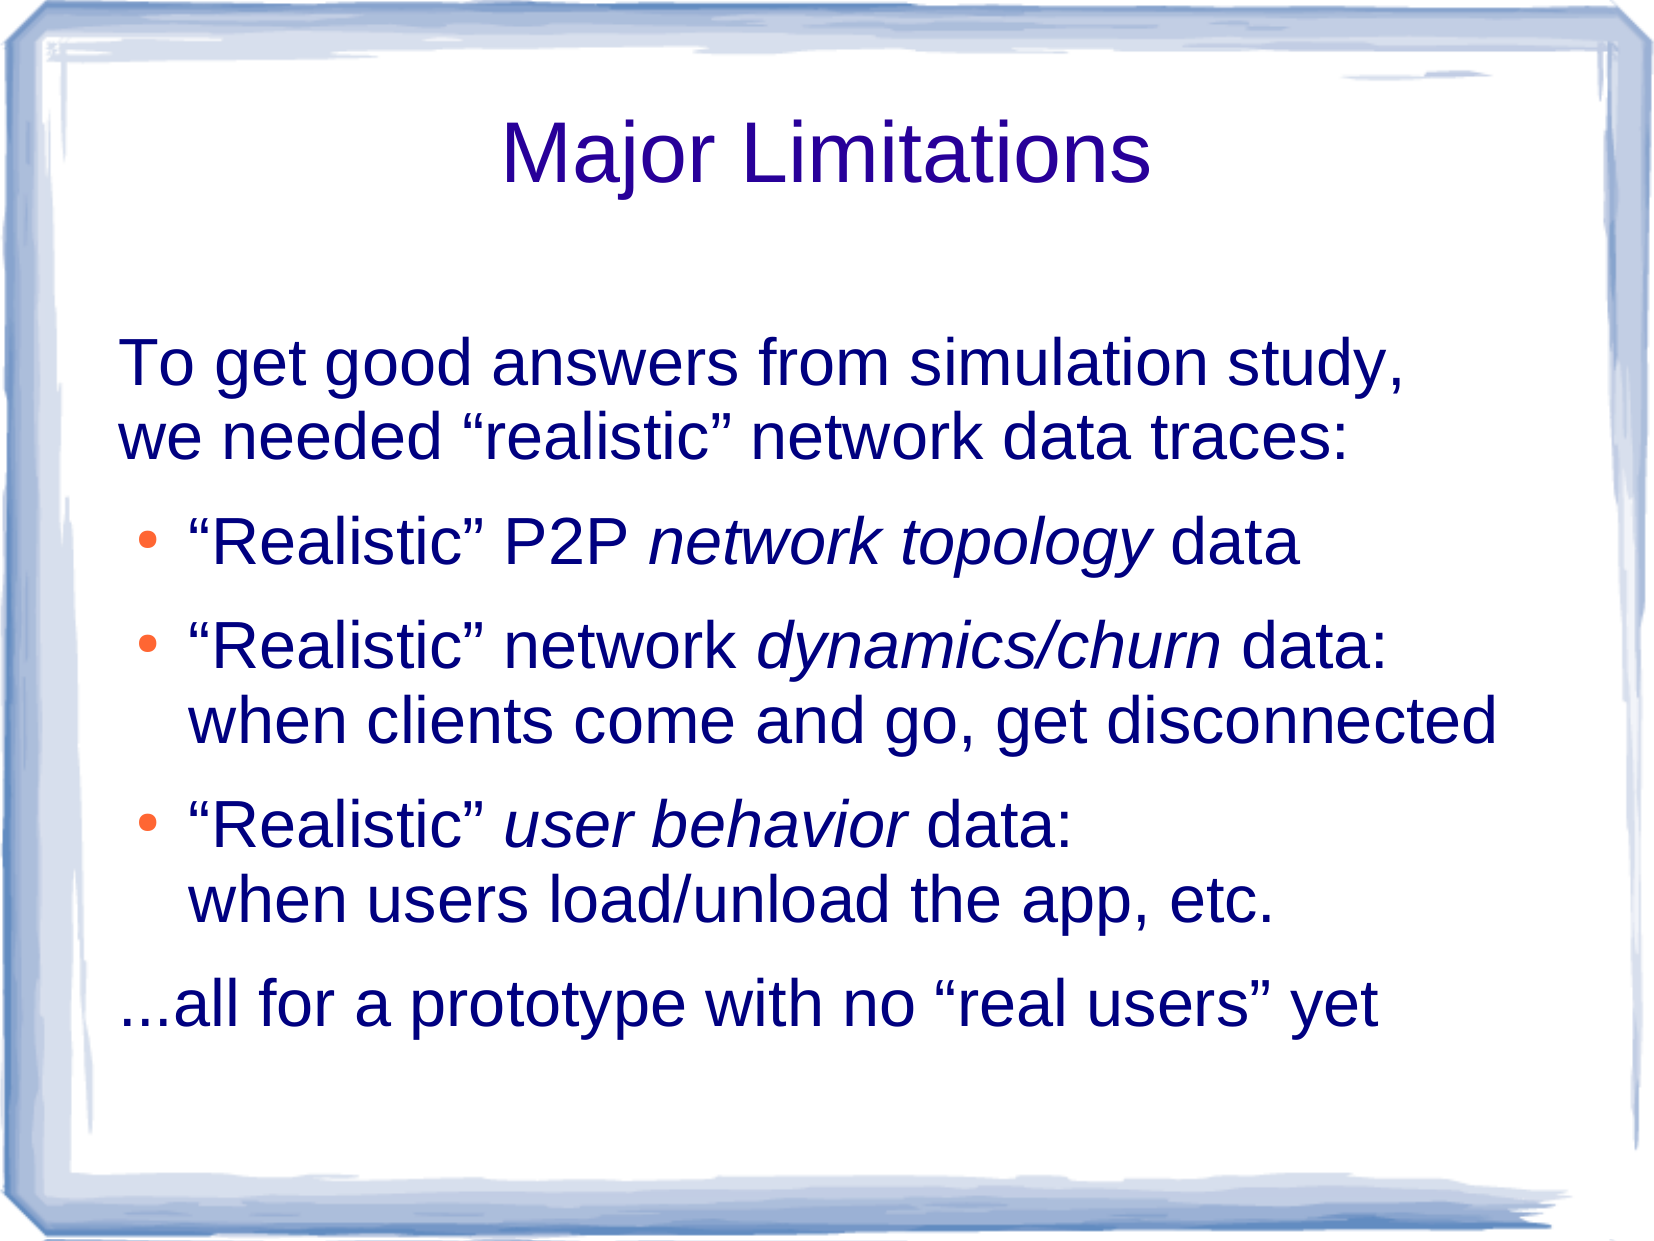

# Major Limitations
To get good answers from simulation study,
we needed “realistic” network data traces:
“Realistic” P2P network topology data
“Realistic” network dynamics/churn data:
when clients come and go, get disconnected
“Realistic” user behavior data:
when users load/unload the app, etc.
...all for a prototype with no “real users” yet